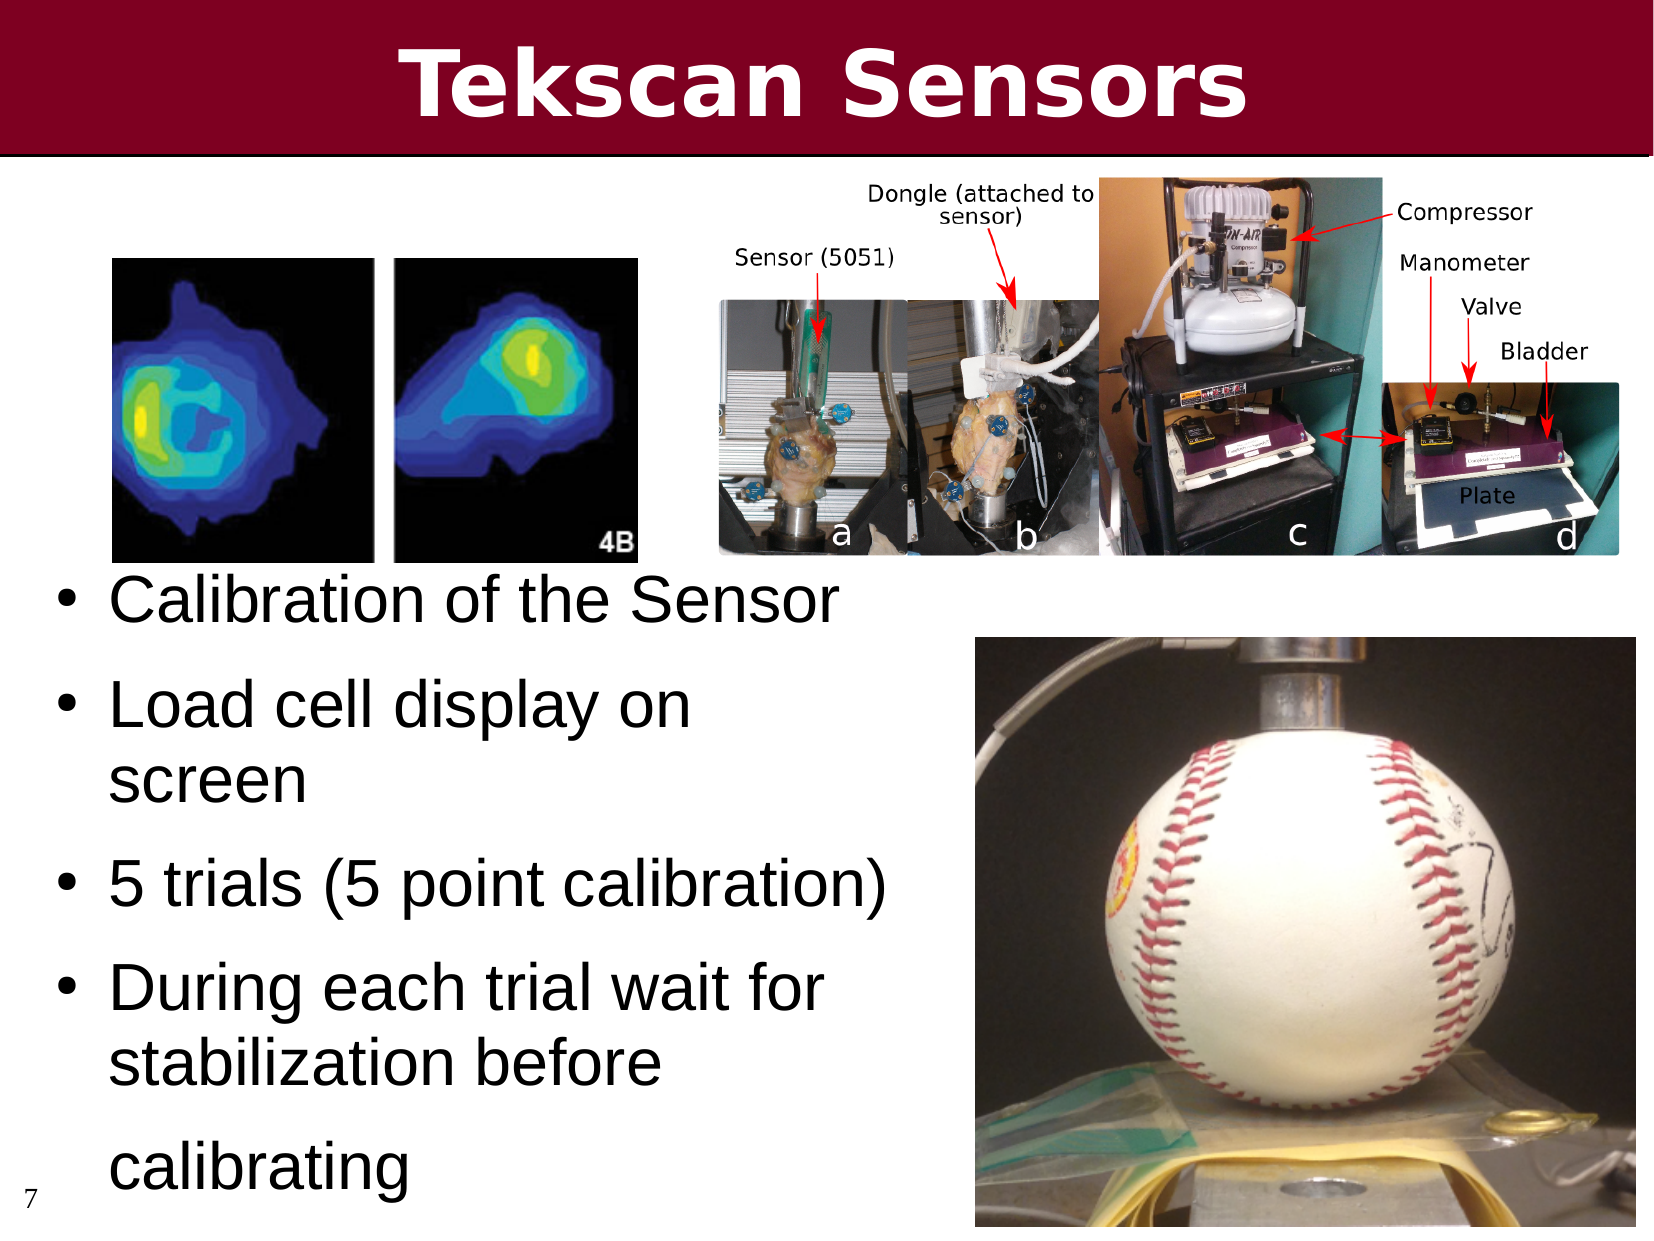

Tekscan Sensors
# Calibration of the Sensor
Load cell display on screen
5 trials (5 point calibration)
During each trial wait for stabilization before
calibrating